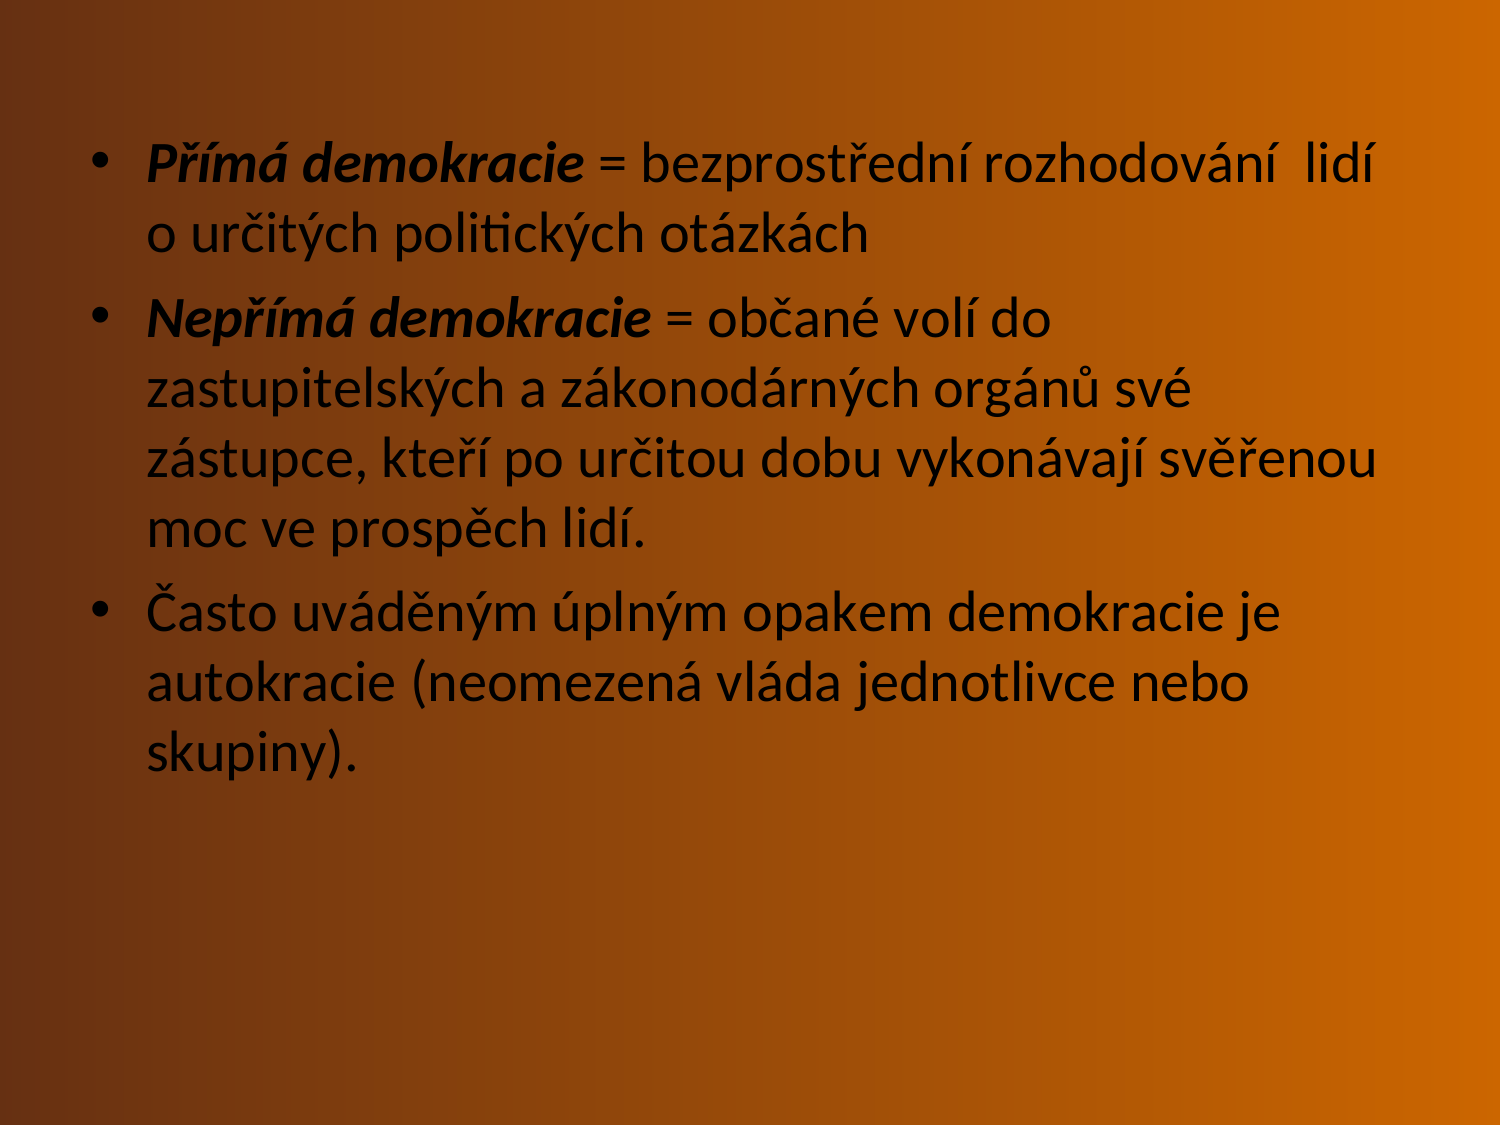

# Přímá demokracie = bezprostřední rozhodování lidí o určitých politických otázkách
Nepřímá demokracie = občané volí do zastupitelských a zákonodárných orgánů své zástupce, kteří po určitou dobu vykonávají svěřenou moc ve prospěch lidí.
Často uváděným úplným opakem demokracie je autokracie (neomezená vláda jednotlivce nebo skupiny).